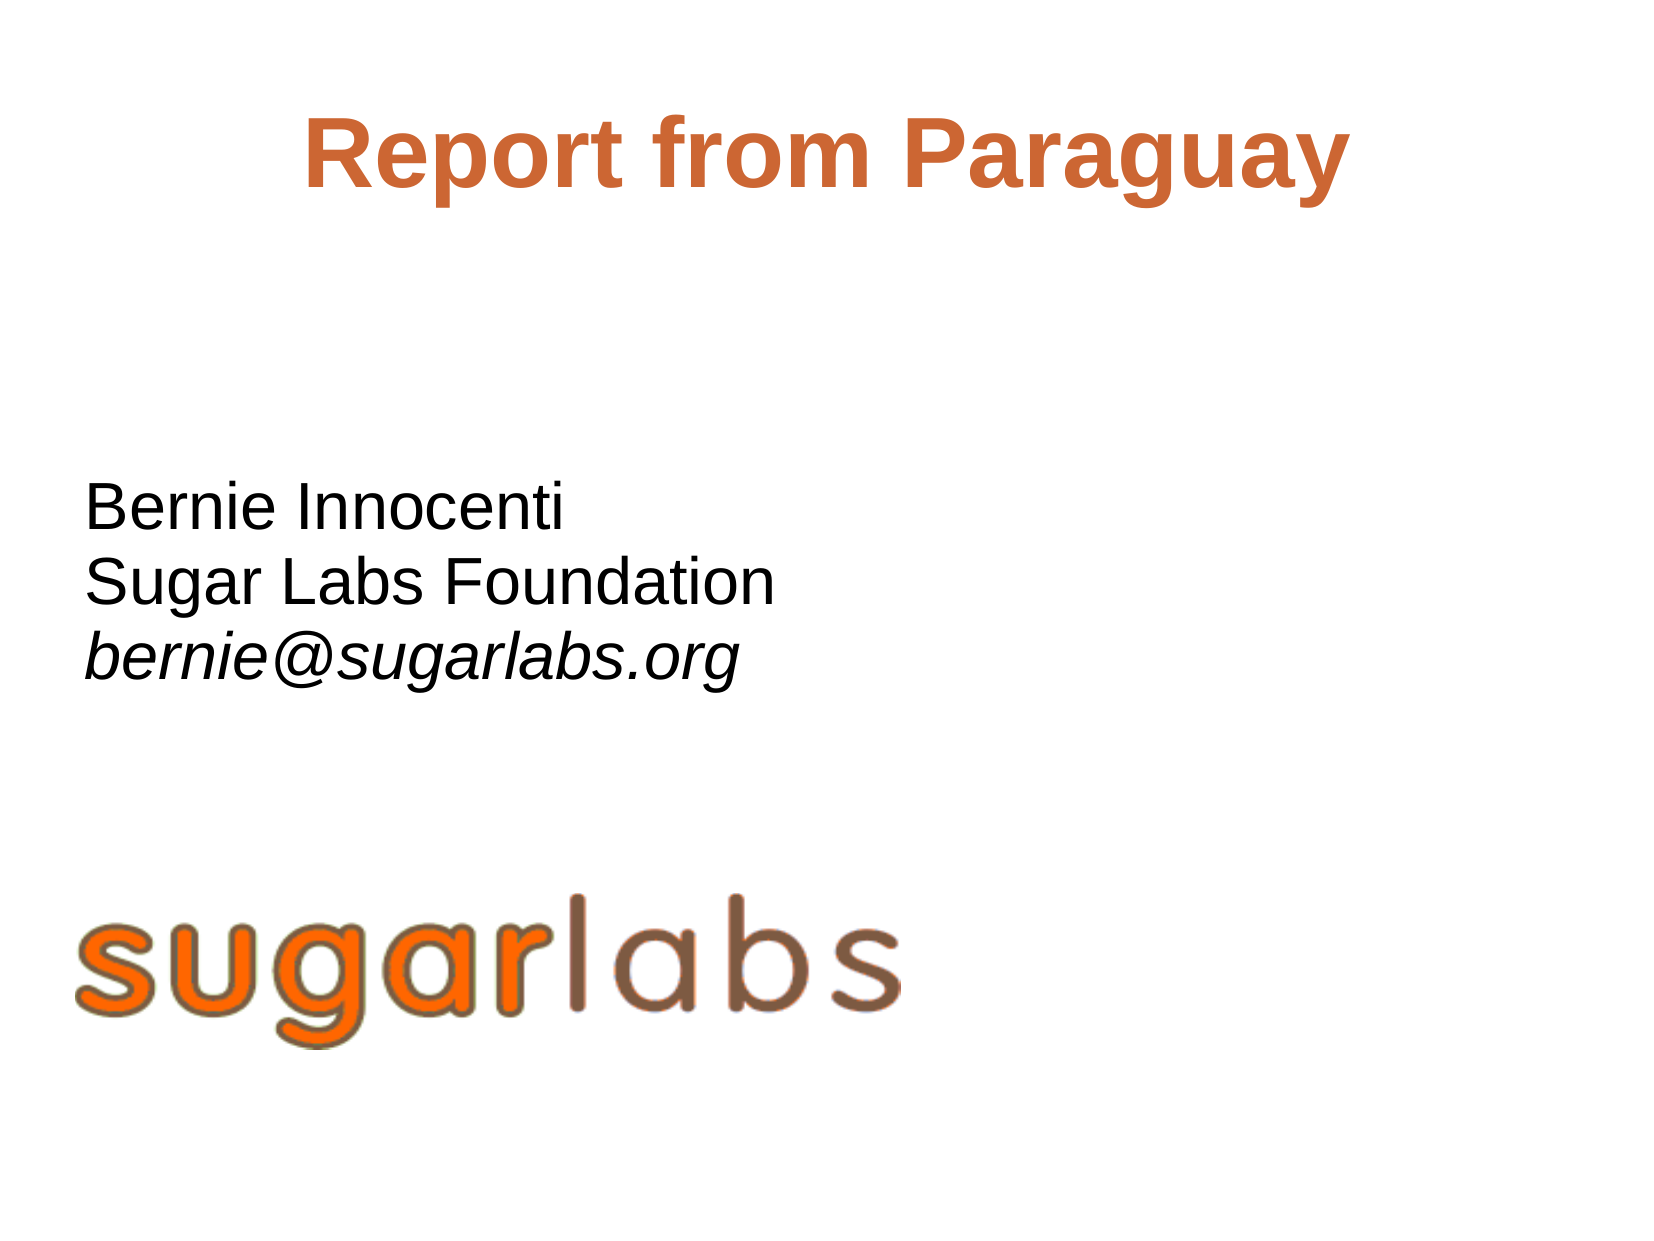

# Report from Paraguay
Bernie Innocenti
Sugar Labs Foundation
bernie@sugarlabs.org